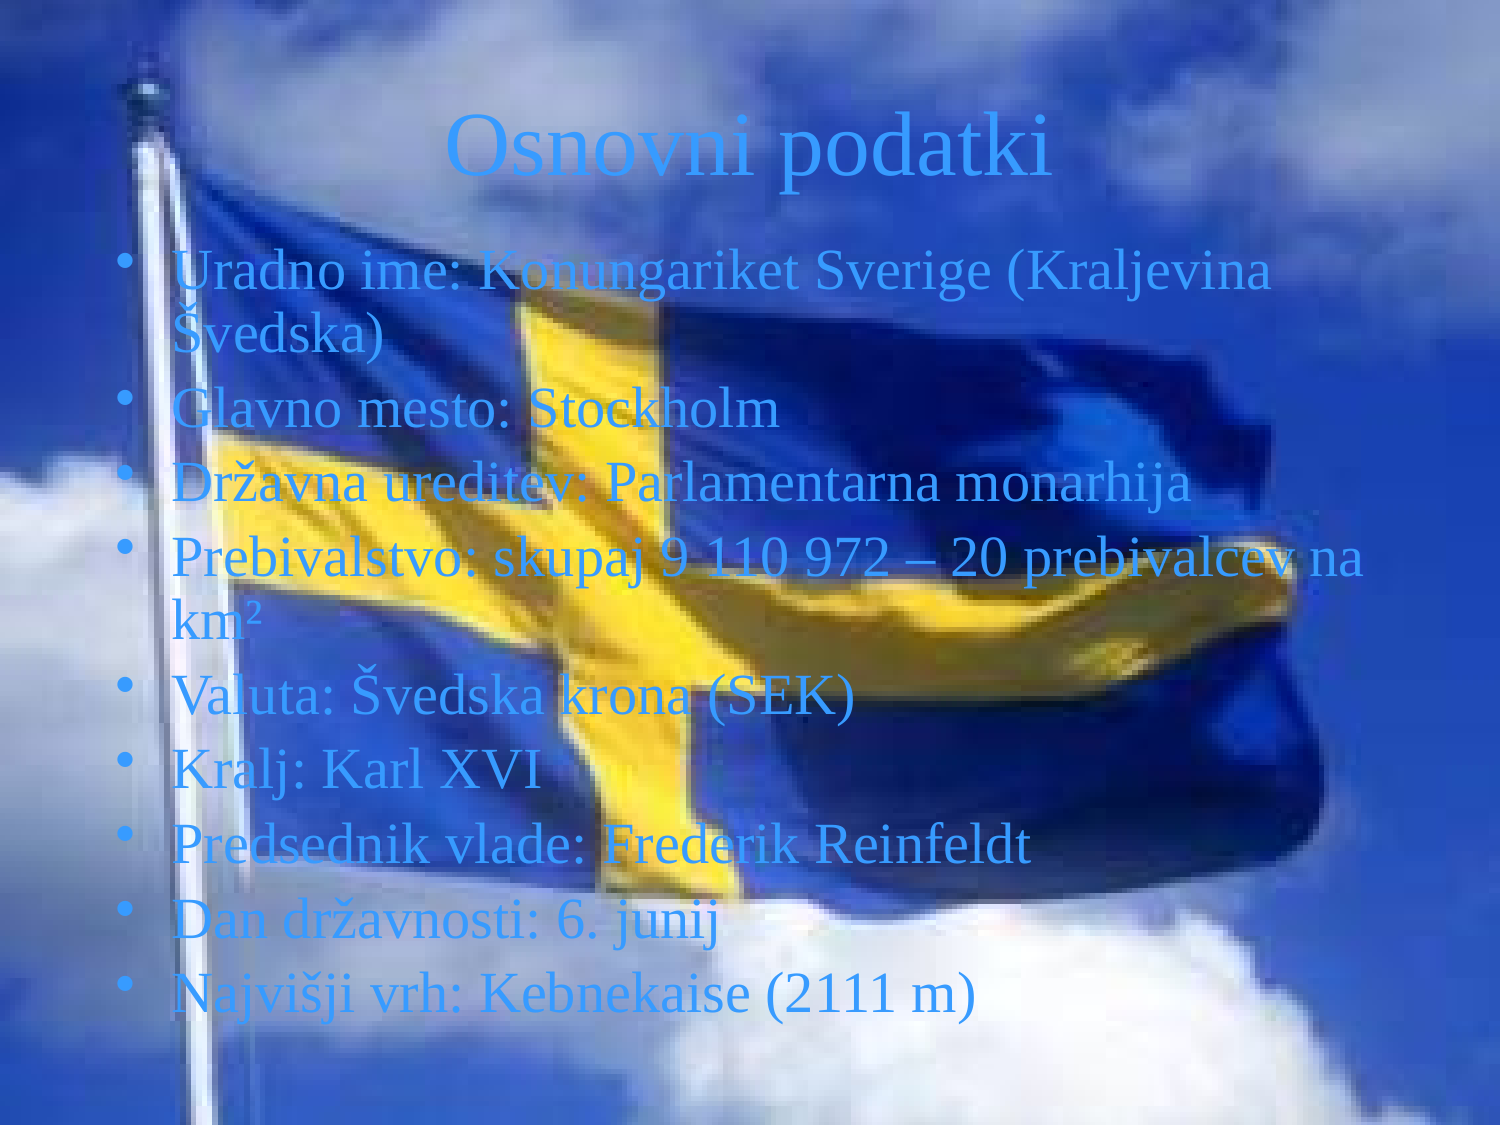

# Osnovni podatki
Uradno ime: Konungariket Sverige (Kraljevina Švedska)
Glavno mesto: Stockholm
Državna ureditev: Parlamentarna monarhija
Prebivalstvo: skupaj 9 110 972 – 20 prebivalcev na km²
Valuta: Švedska krona (SEK)
Kralj: Karl XVI
Predsednik vlade: Frederik Reinfeldt
Dan državnosti: 6. junij
Najvišji vrh: Kebnekaise (2111 m)